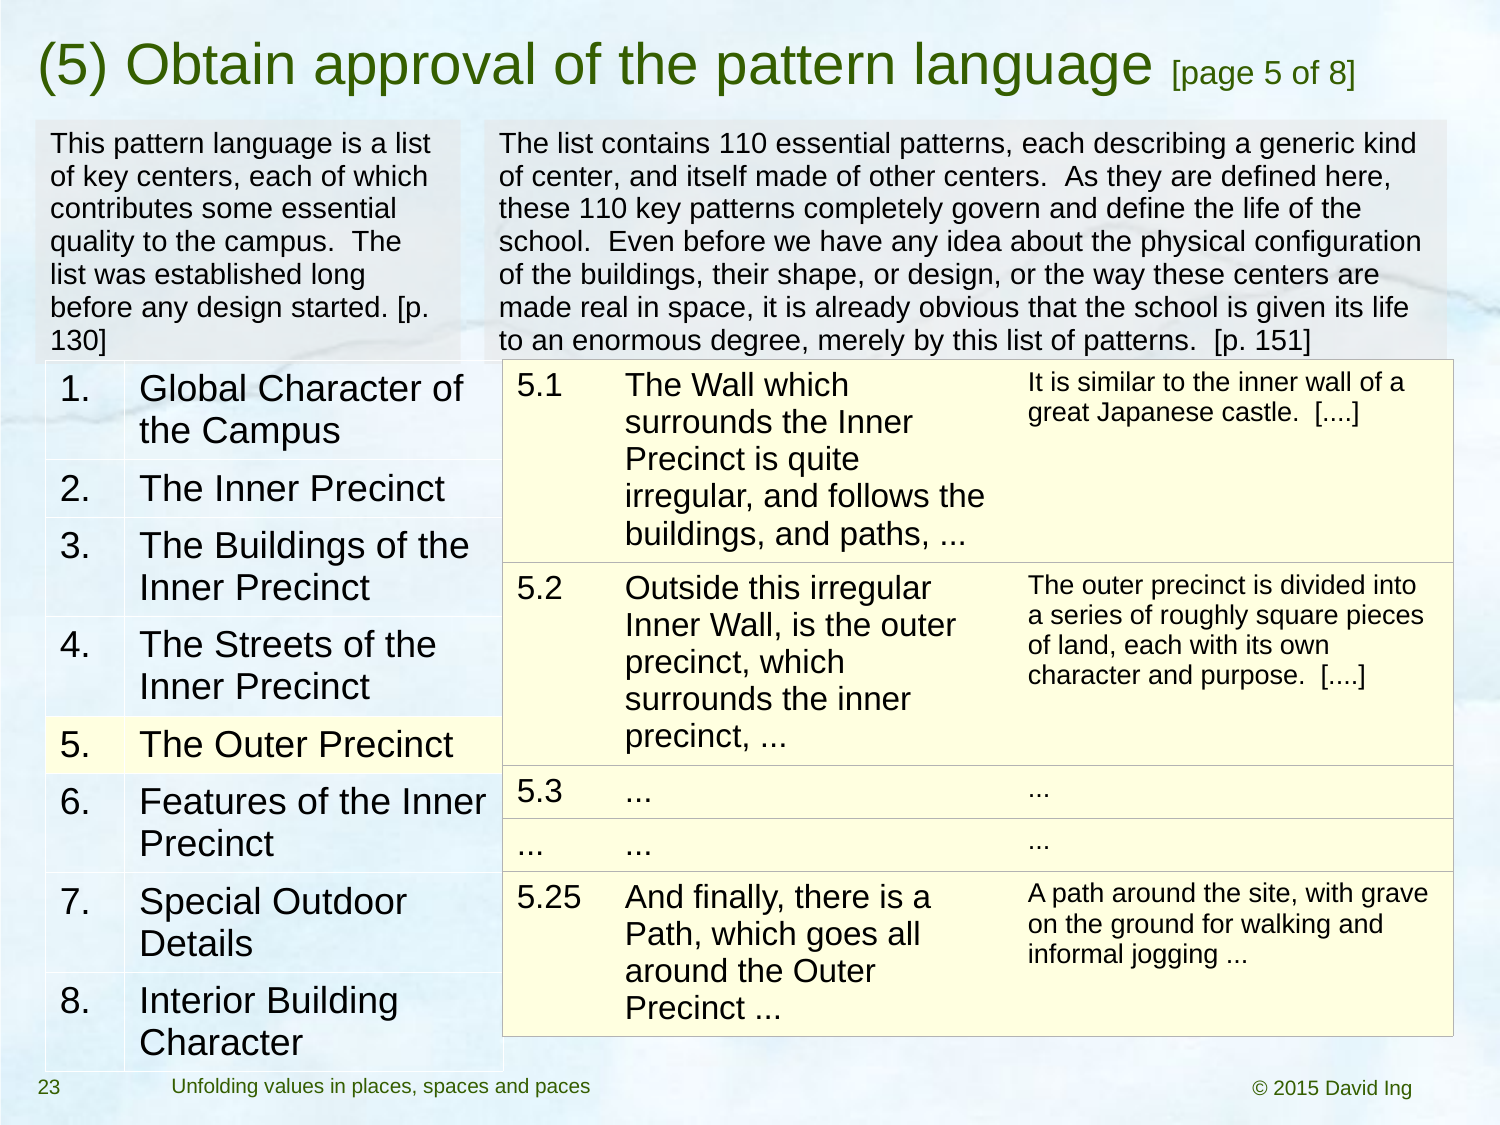

# (5) Obtain approval of the pattern language [page 5 of 8]
This pattern language is a list of key centers, each of which contributes some essential quality to the campus. The list was established long before any design started. [p. 130]
The list contains 110 essential patterns, each describing a generic kind of center, and itself made of other centers. As they are defined here, these 110 key patterns completely govern and define the life of the school. Even before we have any idea about the physical configuration of the buildings, their shape, or design, or the way these centers are made real in space, it is already obvious that the school is given its life to an enormous degree, merely by this list of patterns. [p. 151]
| 5.1 | The Wall which surrounds the Inner Precinct is quite irregular, and follows the buildings, and paths, ... | It is similar to the inner wall of a great Japanese castle. [....] |
| --- | --- | --- |
| 5.2 | Outside this irregular Inner Wall, is the outer precinct, which surrounds the inner precinct, ... | The outer precinct is divided into a series of roughly square pieces of land, each with its own character and purpose. [....] |
| 5.3 | ... | ... |
| ... | ... | ... |
| 5.25 | And finally, there is a Path, which goes all around the Outer Precinct ... | A path around the site, with grave on the ground for walking and informal jogging ... |
| 1. | Global Character of the Campus |
| --- | --- |
| 2. | The Inner Precinct |
| 3. | The Buildings of the Inner Precinct |
| 4. | The Streets of the Inner Precinct |
| 5. | The Outer Precinct |
| 6. | Features of the Inner Precinct |
| 7. | Special Outdoor Details |
| 8. | Interior Building Character |
Unfolding values in places, spaces and paces
23